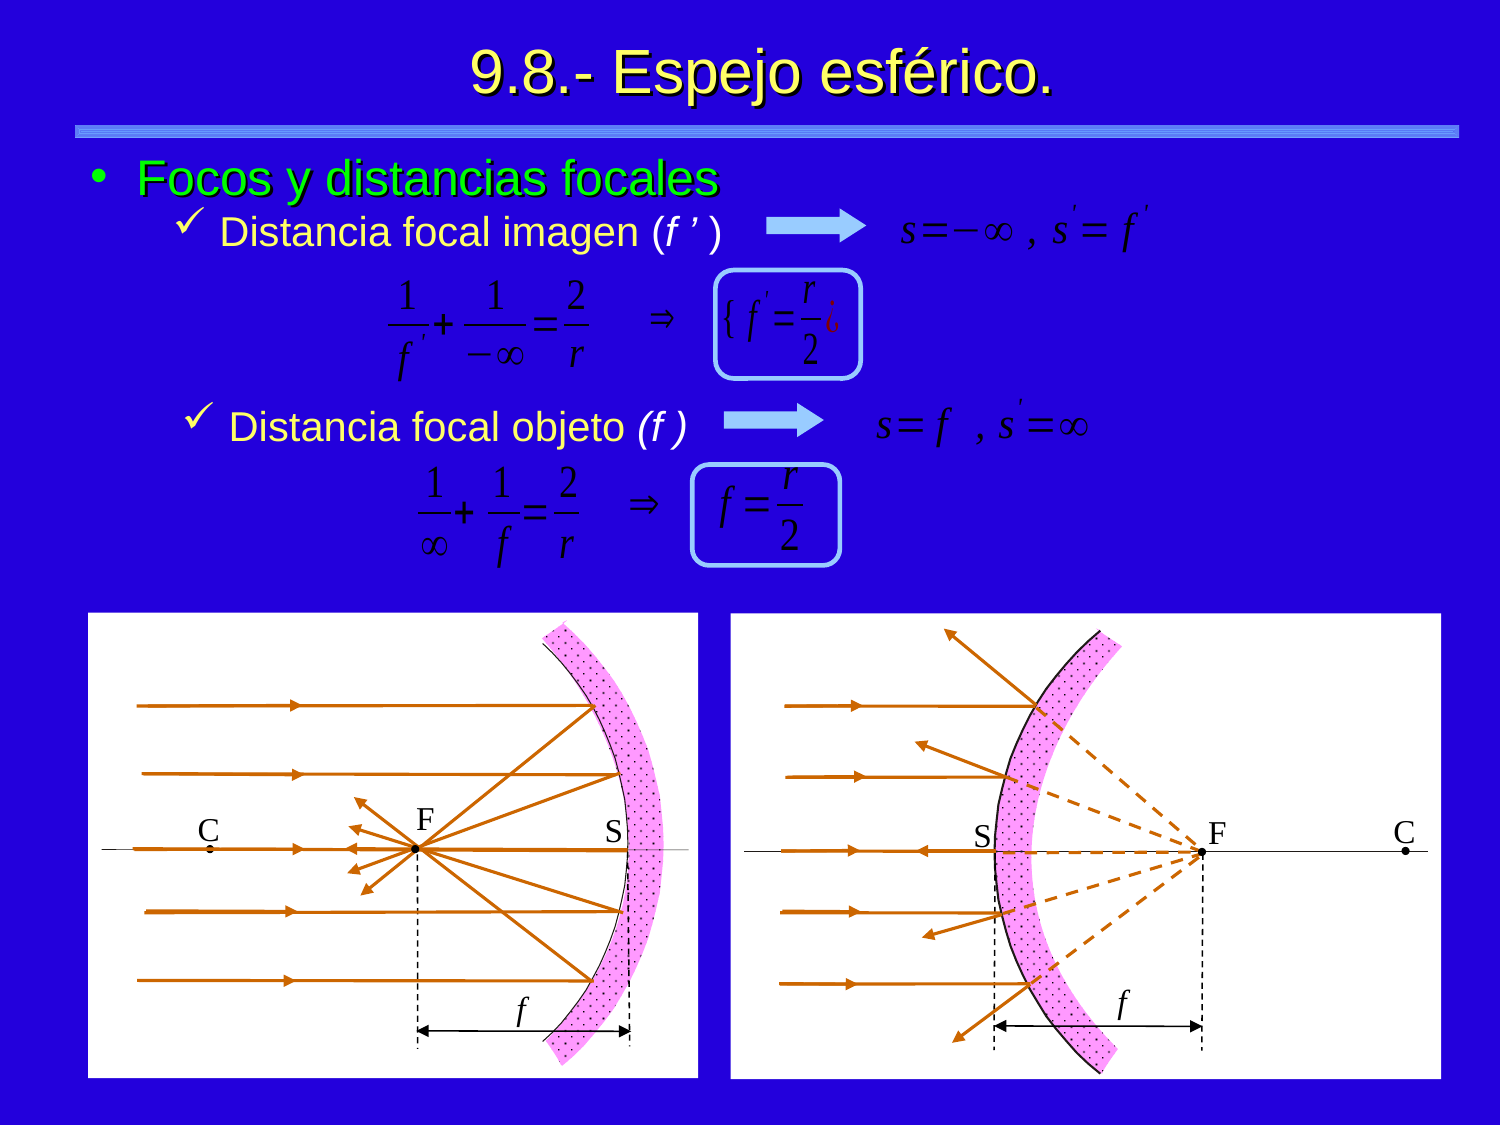

9.8.- Espejo esférico.
Focos y distancias focales
Distancia focal imagen (f ’ )
Distancia focal objeto (f )
C
S
C
S
F
F
f
f